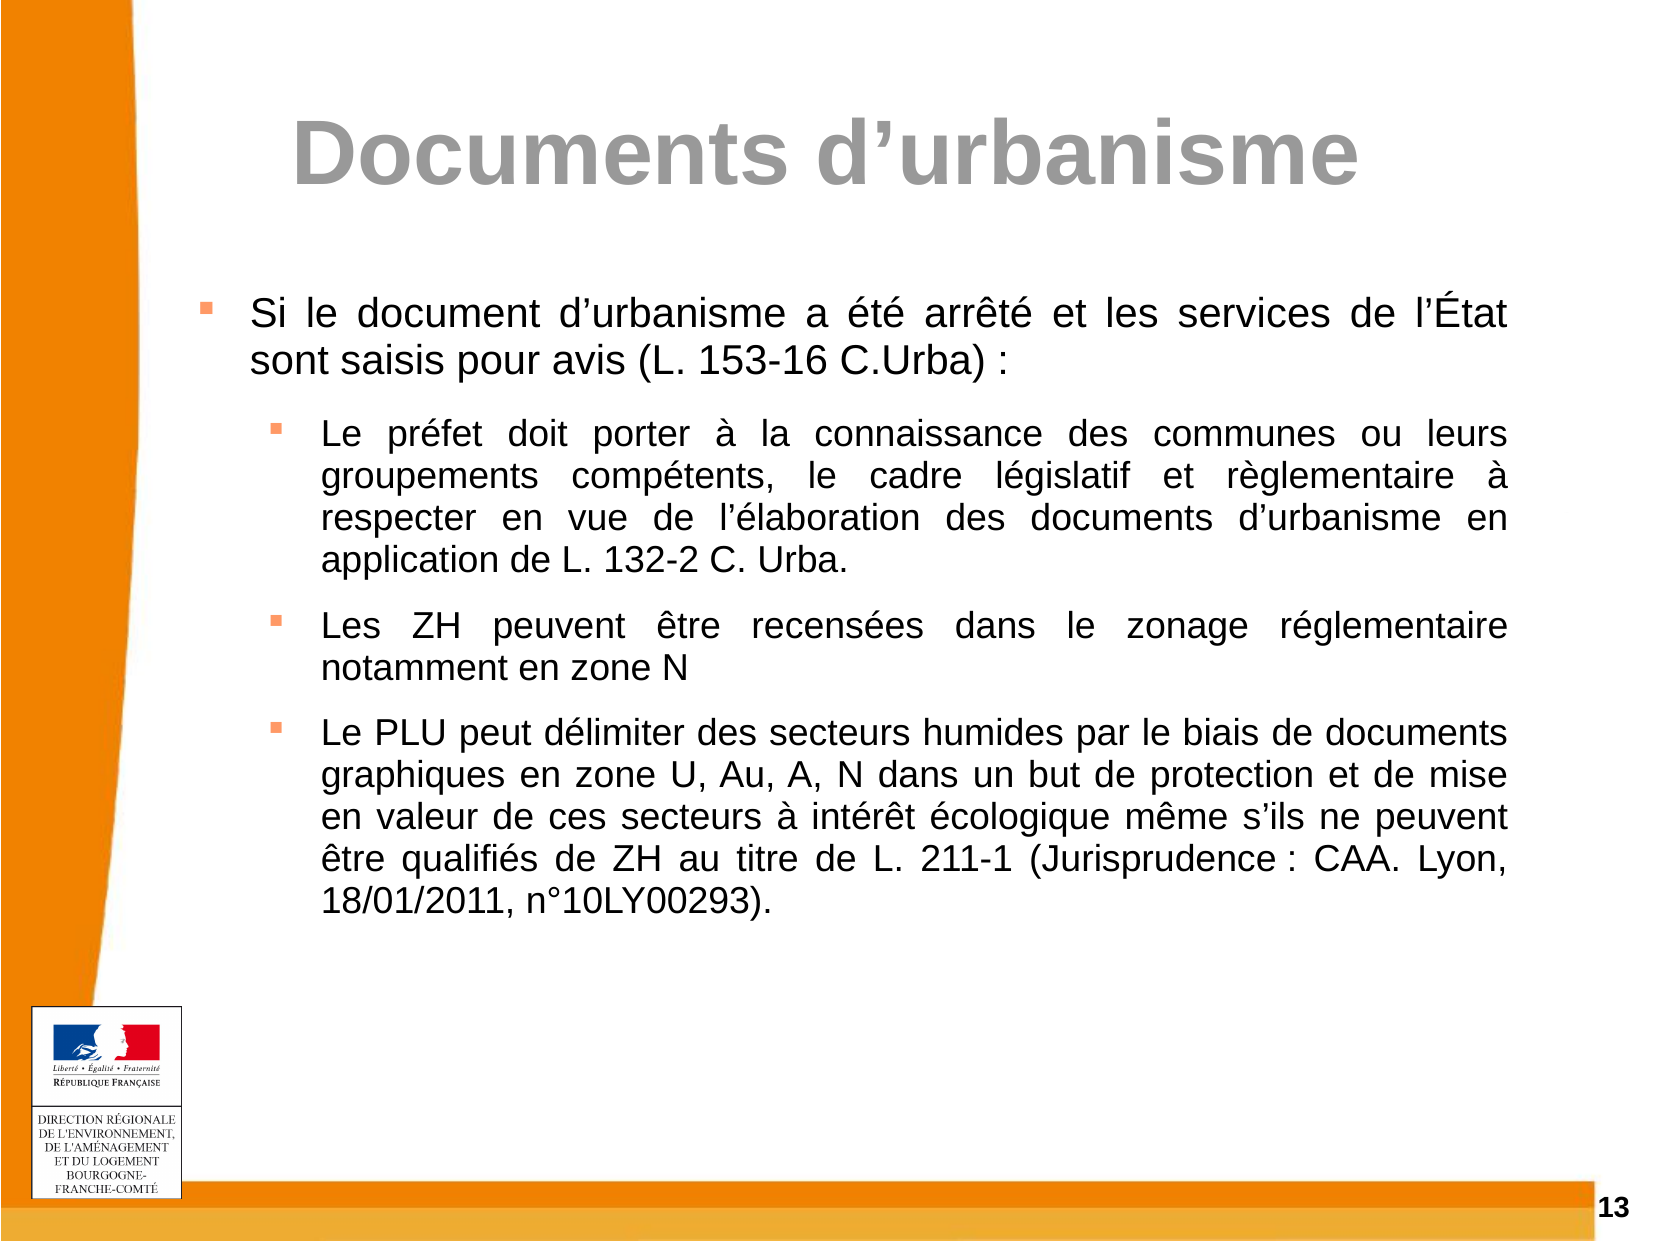

# Documents d’urbanisme
Si le document d’urbanisme a été arrêté et les services de l’État sont saisis pour avis (L. 153-16 C.Urba) :
Le préfet doit porter à la connaissance des communes ou leurs groupements compétents, le cadre législatif et règlementaire à respecter en vue de l’élaboration des documents d’urbanisme en application de L. 132-2 C. Urba.
Les ZH peuvent être recensées dans le zonage réglementaire notamment en zone N
Le PLU peut délimiter des secteurs humides par le biais de documents graphiques en zone U, Au, A, N dans un but de protection et de mise en valeur de ces secteurs à intérêt écologique même s’ils ne peuvent être qualifiés de ZH au titre de L. 211-1 (Jurisprudence : CAA. Lyon, 18/01/2011, n°10LY00293).
13